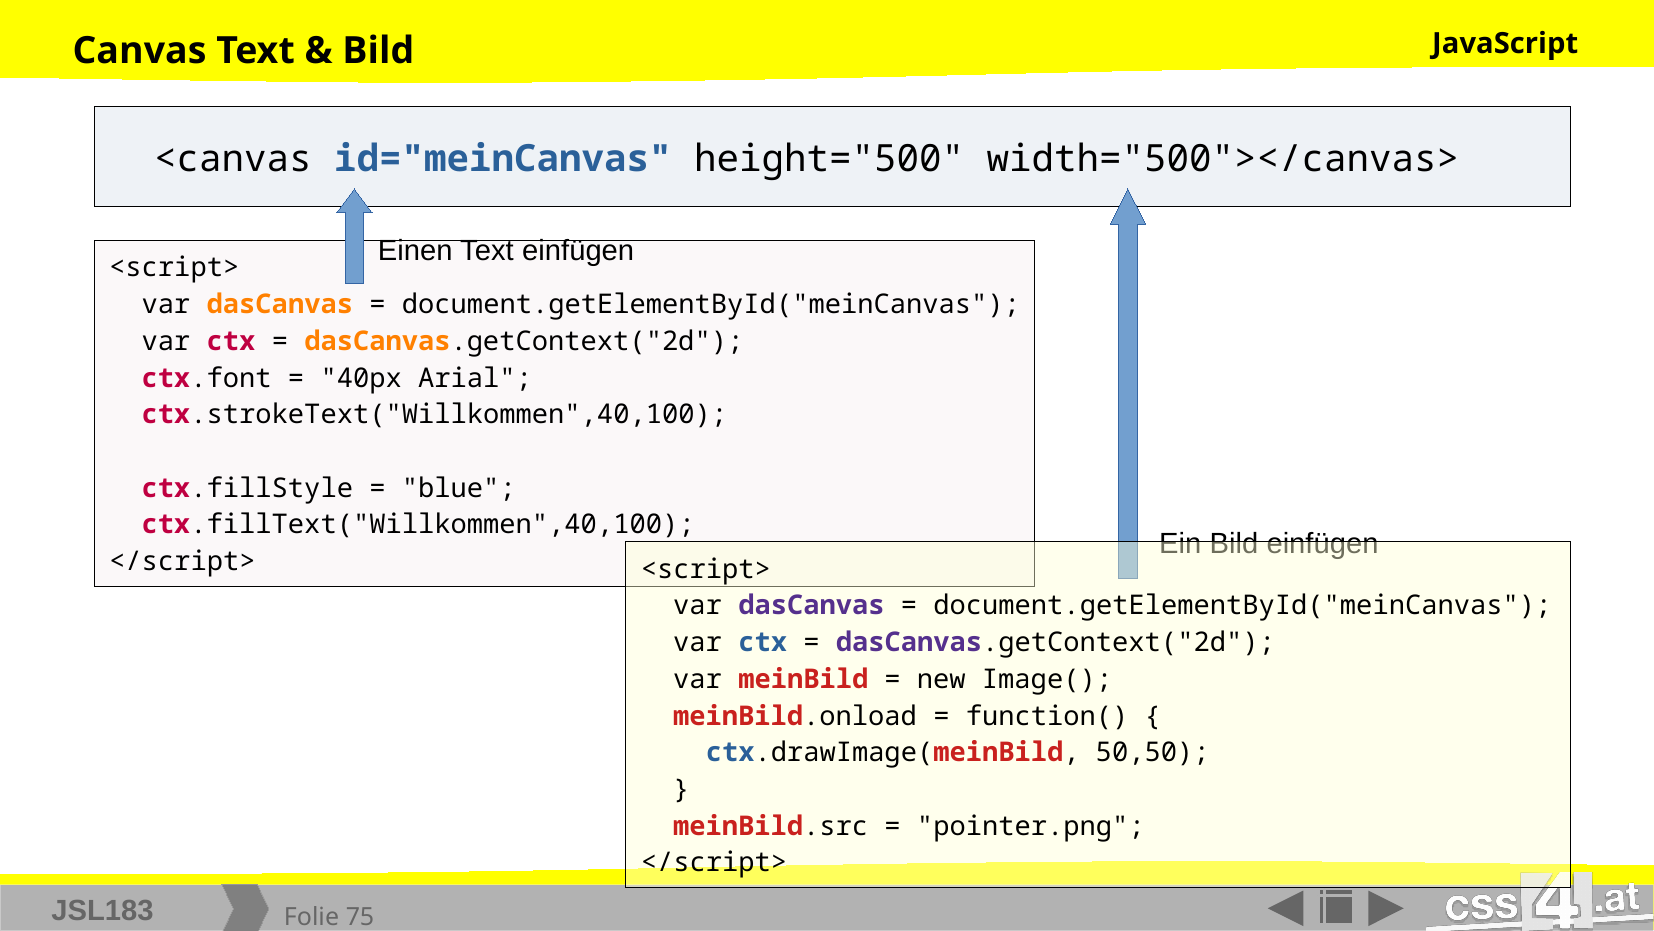

JavaScript
Canvas Text & Bild
 <canvas id="meinCanvas" height="500" width="500"></canvas>
Einen Text einfügen
<script>
 var dasCanvas = document.getElementById("meinCanvas");
 var ctx = dasCanvas.getContext("2d");
 ctx.font = "40px Arial";
 ctx.strokeText("Willkommen",40,100);
 ctx.fillStyle = "blue";
 ctx.fillText("Willkommen",40,100);
</script>
Ein Bild einfügen
<script>
 var dasCanvas = document.getElementById("meinCanvas");
 var ctx = dasCanvas.getContext("2d");
 var meinBild = new Image();
 meinBild.onload = function() {
 ctx.drawImage(meinBild, 50,50);
 }
 meinBild.src = "pointer.png";
</script>
JSL183
Folie